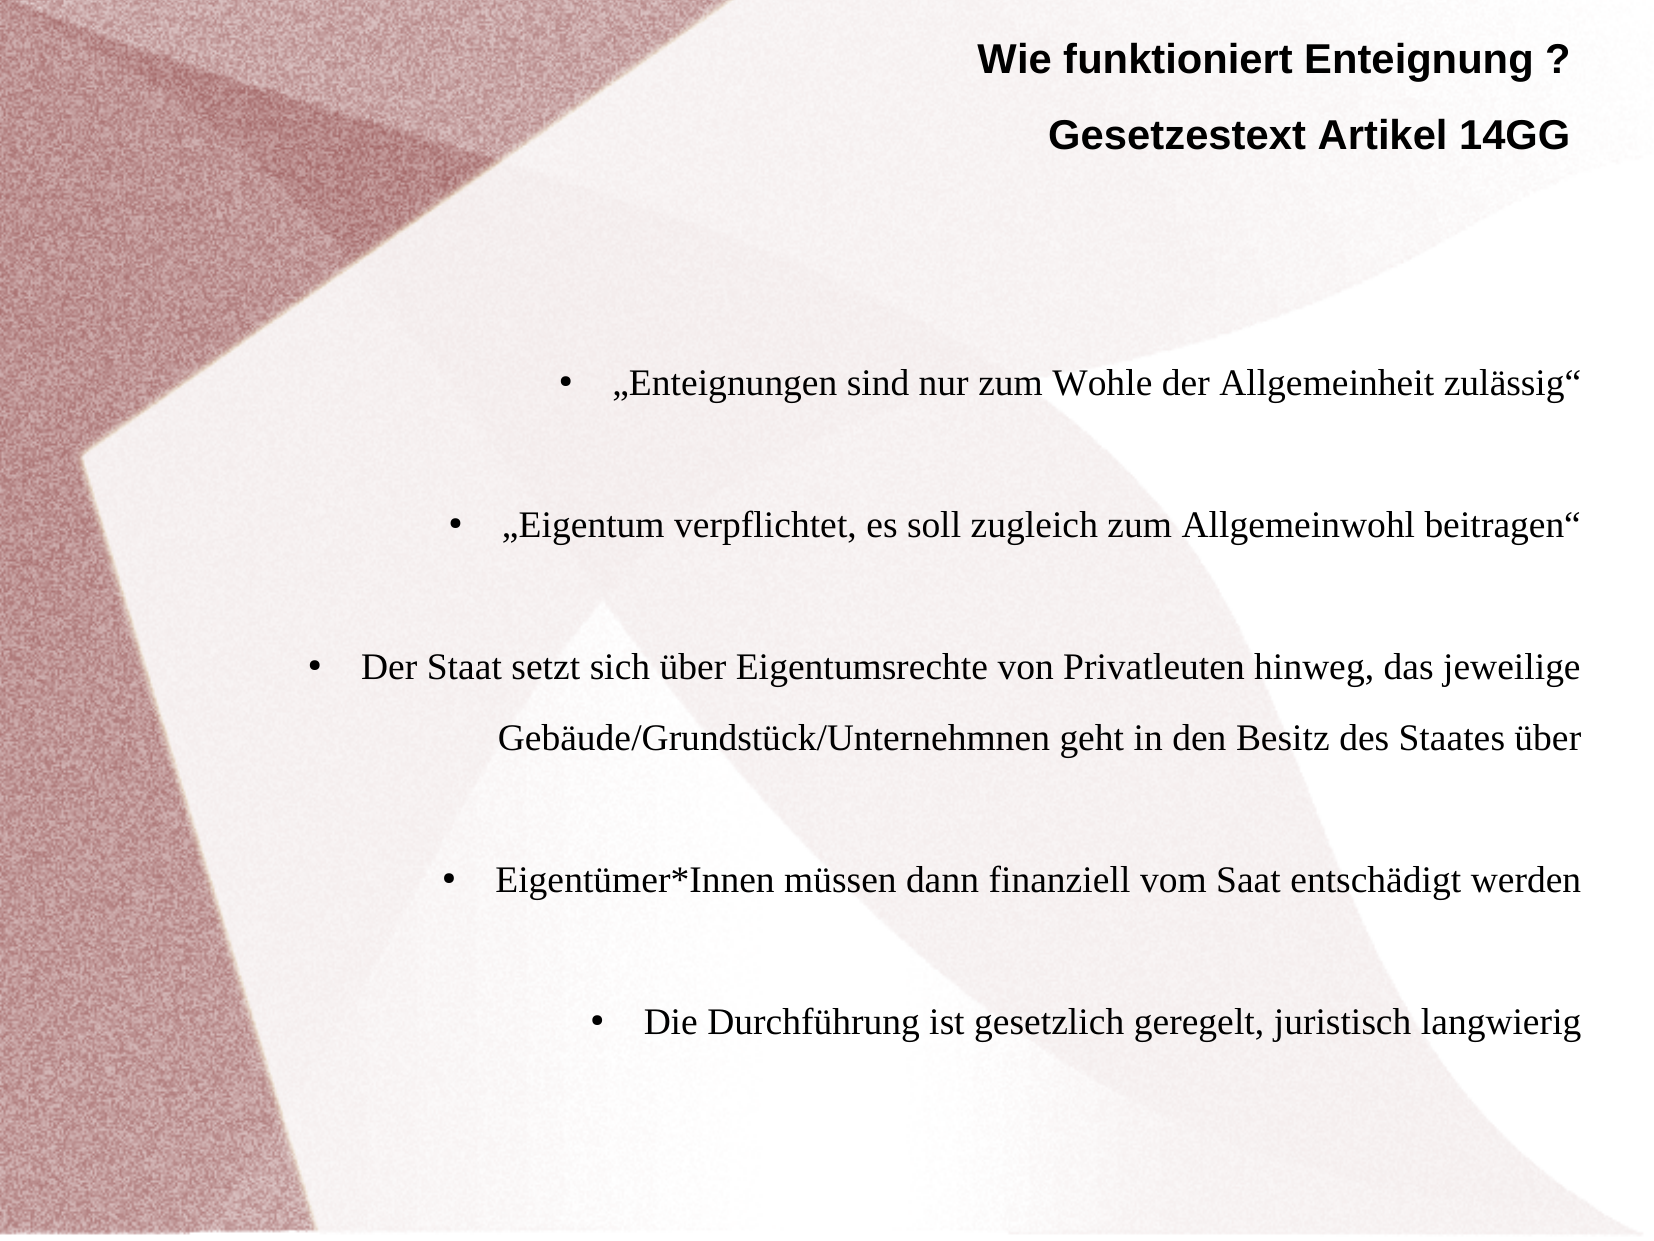

„Enteignungen sind nur zum Wohle der Allgemeinheit zulässig“
„Eigentum verpflichtet, es soll zugleich zum Allgemeinwohl beitragen“
Der Staat setzt sich über Eigentumsrechte von Privatleuten hinweg, das jeweilige
Gebäude/Grundstück/Unternehmnen geht in den Besitz des Staates über
Eigentümer*Innen müssen dann finanziell vom Saat entschädigt werden
Die Durchführung ist gesetzlich geregelt, juristisch langwierig
# Wie funktioniert Enteignung ?
Gesetzestext Artikel 14GG